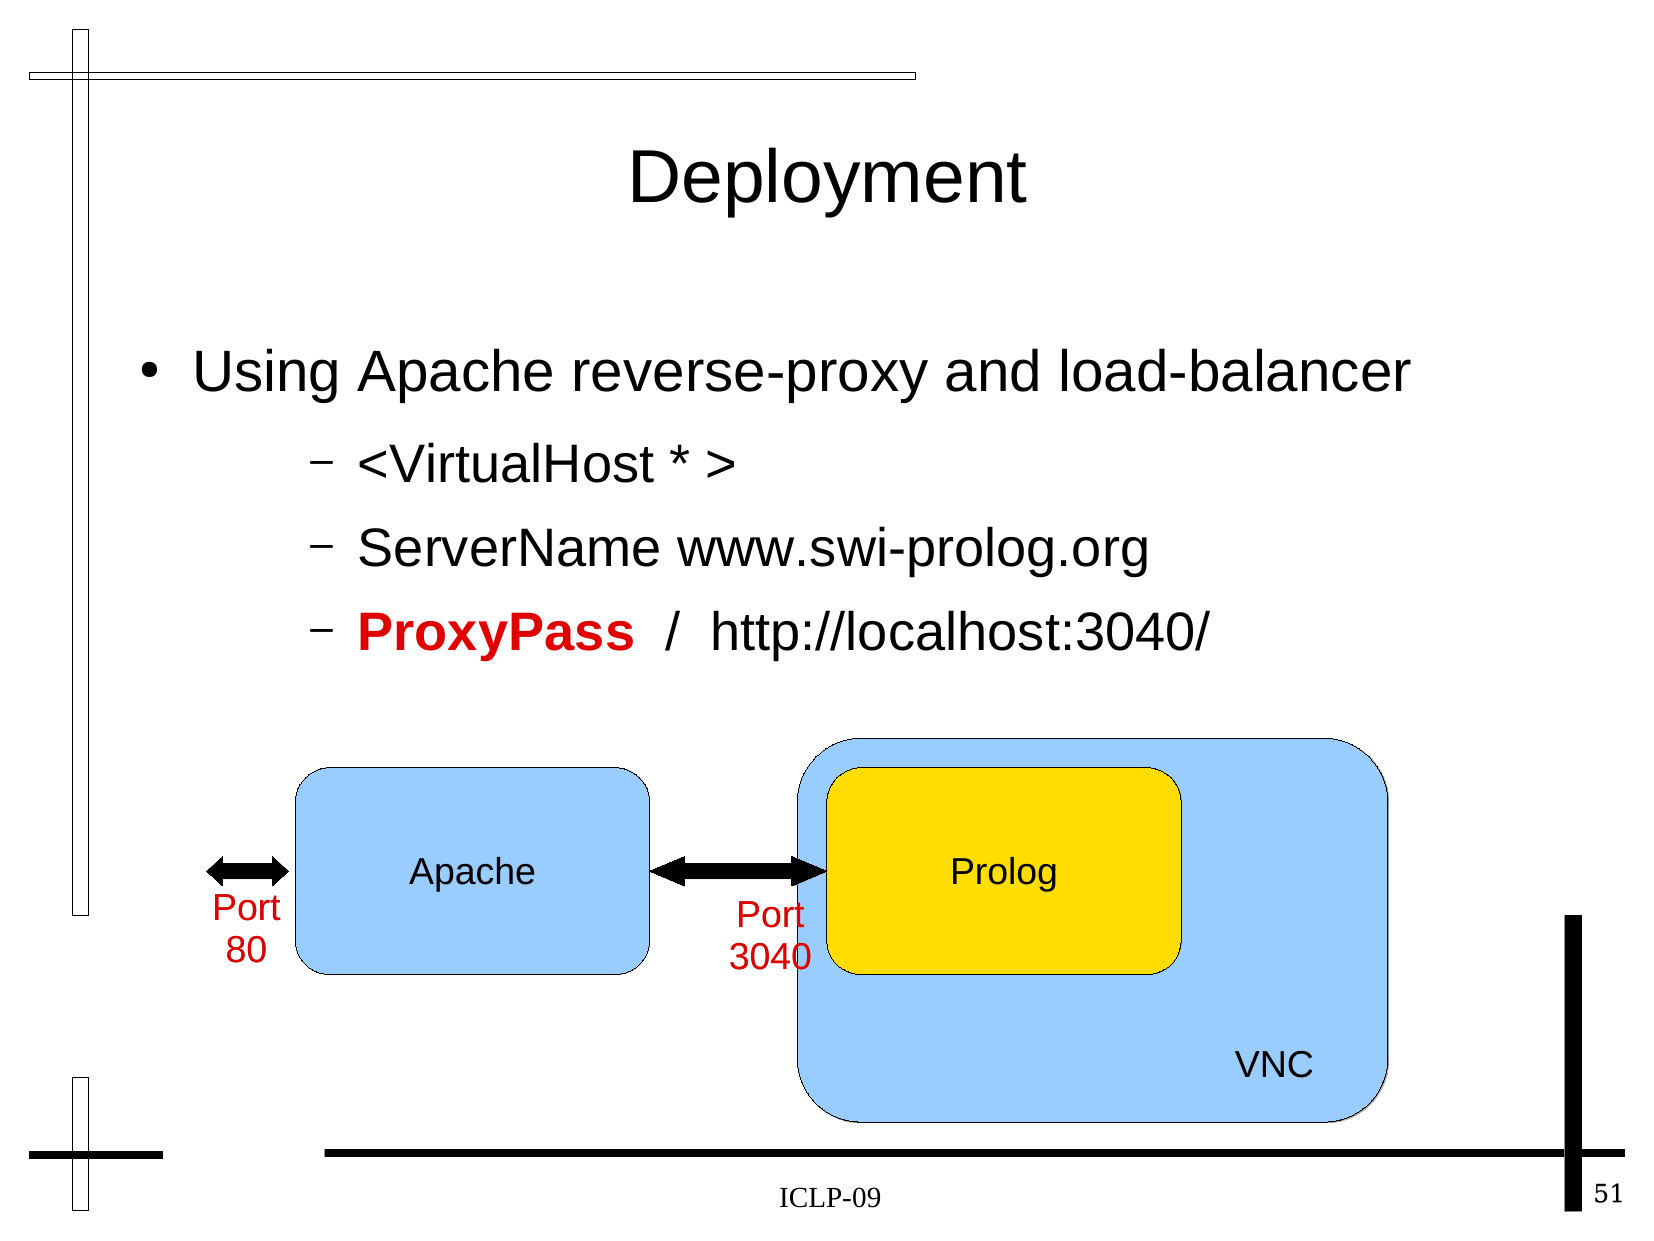

# Deployment
Using Apache reverse-proxy and load-balancer
<VirtualHost * >
ServerName www.swi-prolog.org
ProxyPass / http://localhost:3040/
Apache
Prolog
Port
80
Port
3040
VNC